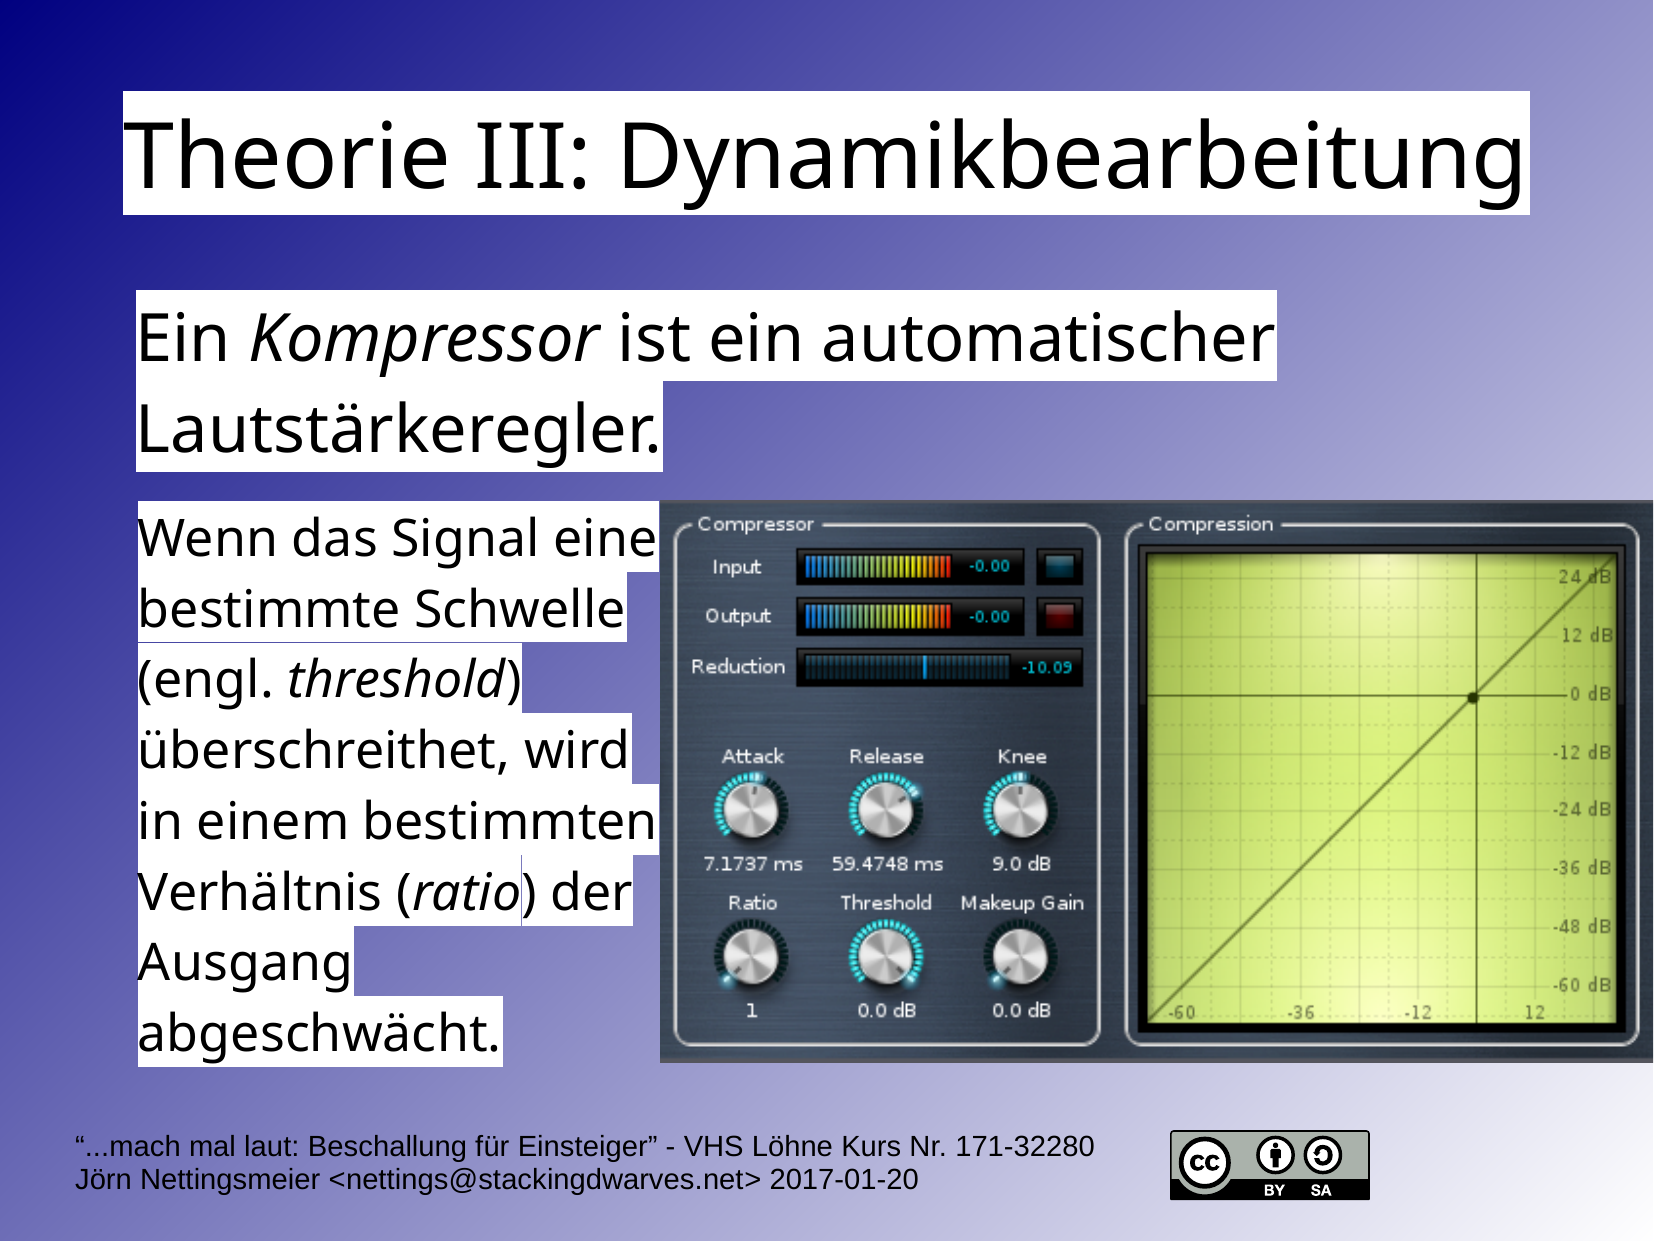

# Theorie III: Dynamikbearbeitung
Ein Kompressor ist ein automatischer Lautstärkeregler.
Wenn das Signal eine bestimmte Schwelle (engl. threshold) überschreithet, wird in einem bestimmten Verhältnis (ratio) der Ausgang abgeschwächt.